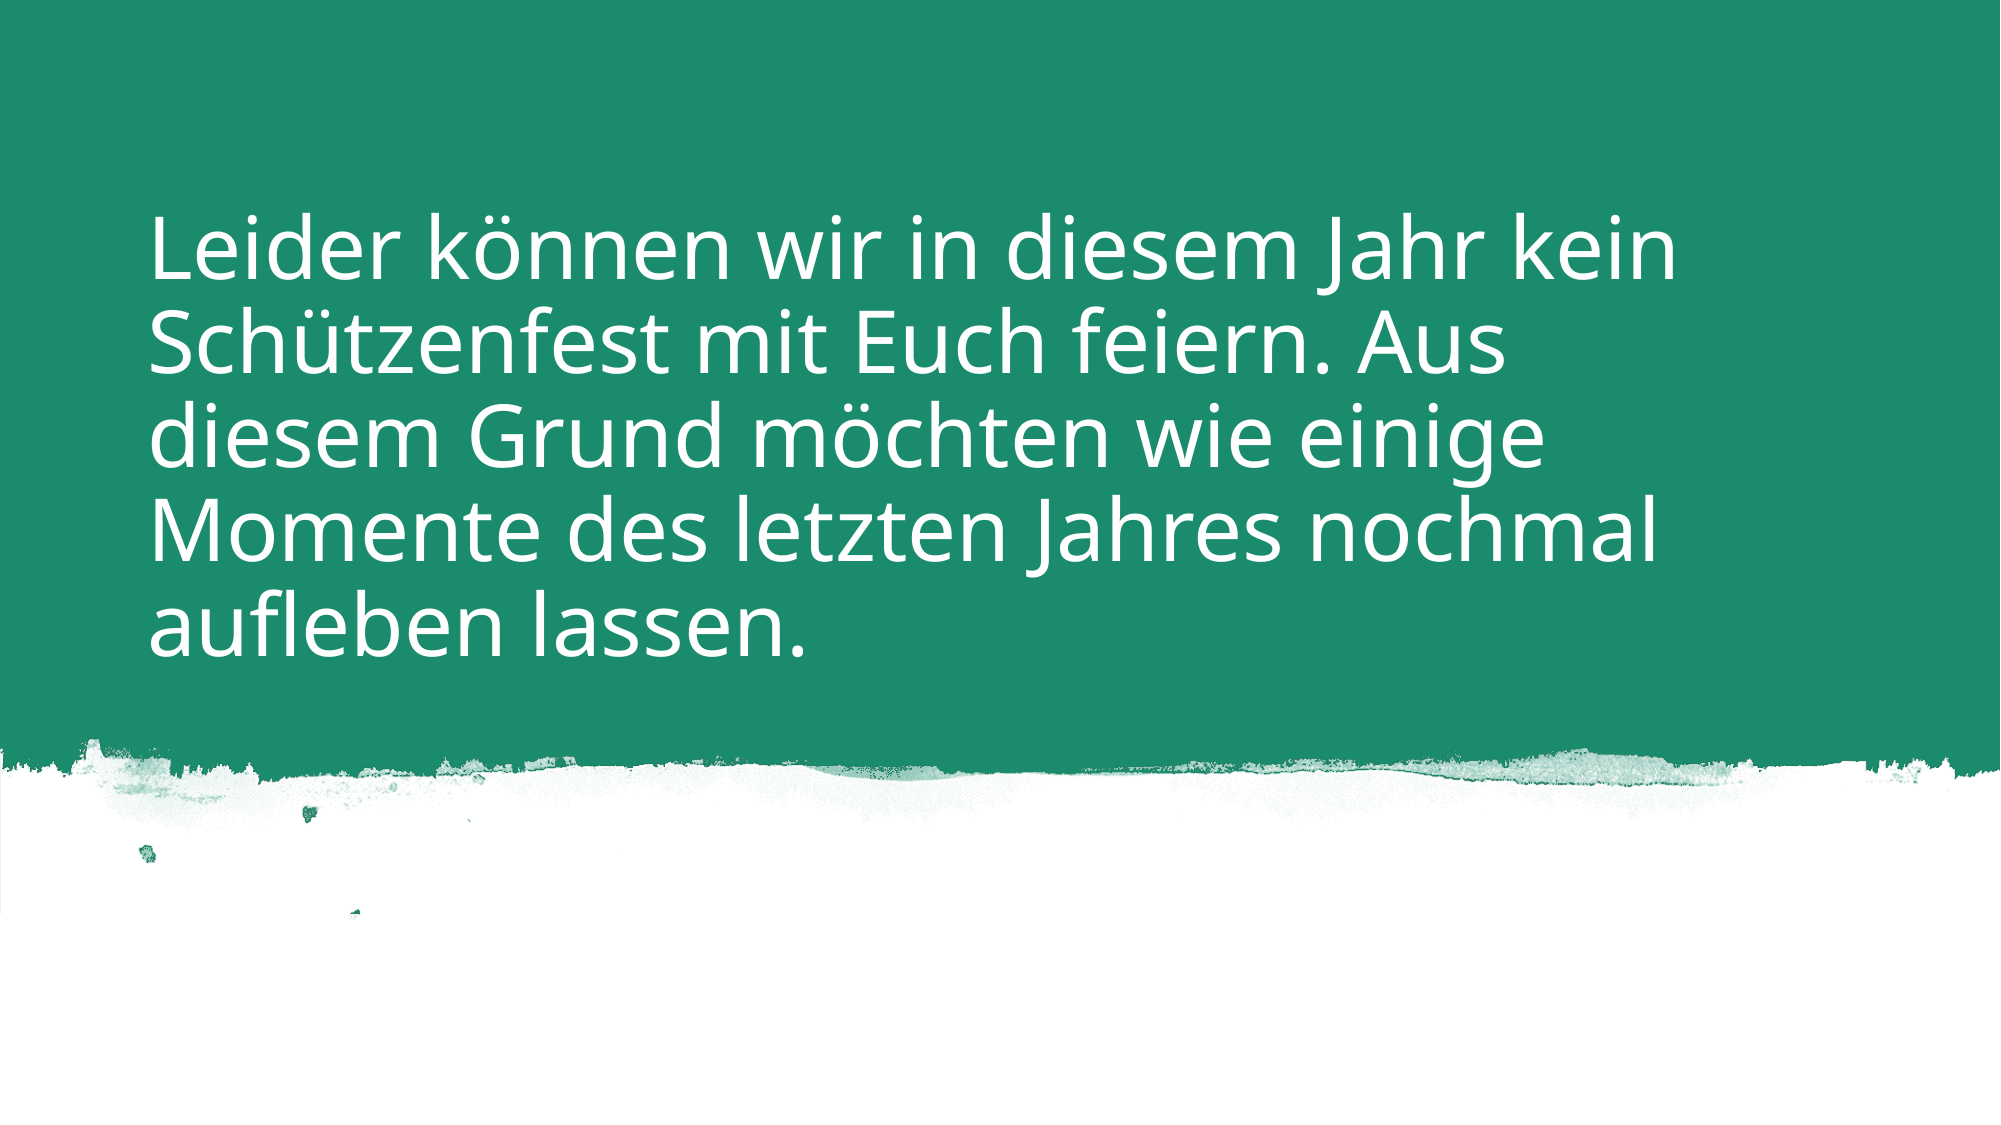

# Leider können wir in diesem Jahr kein Schützenfest mit Euch feiern. Aus diesem Grund möchten wie einige Momente des letzten Jahres nochmal aufleben lassen.